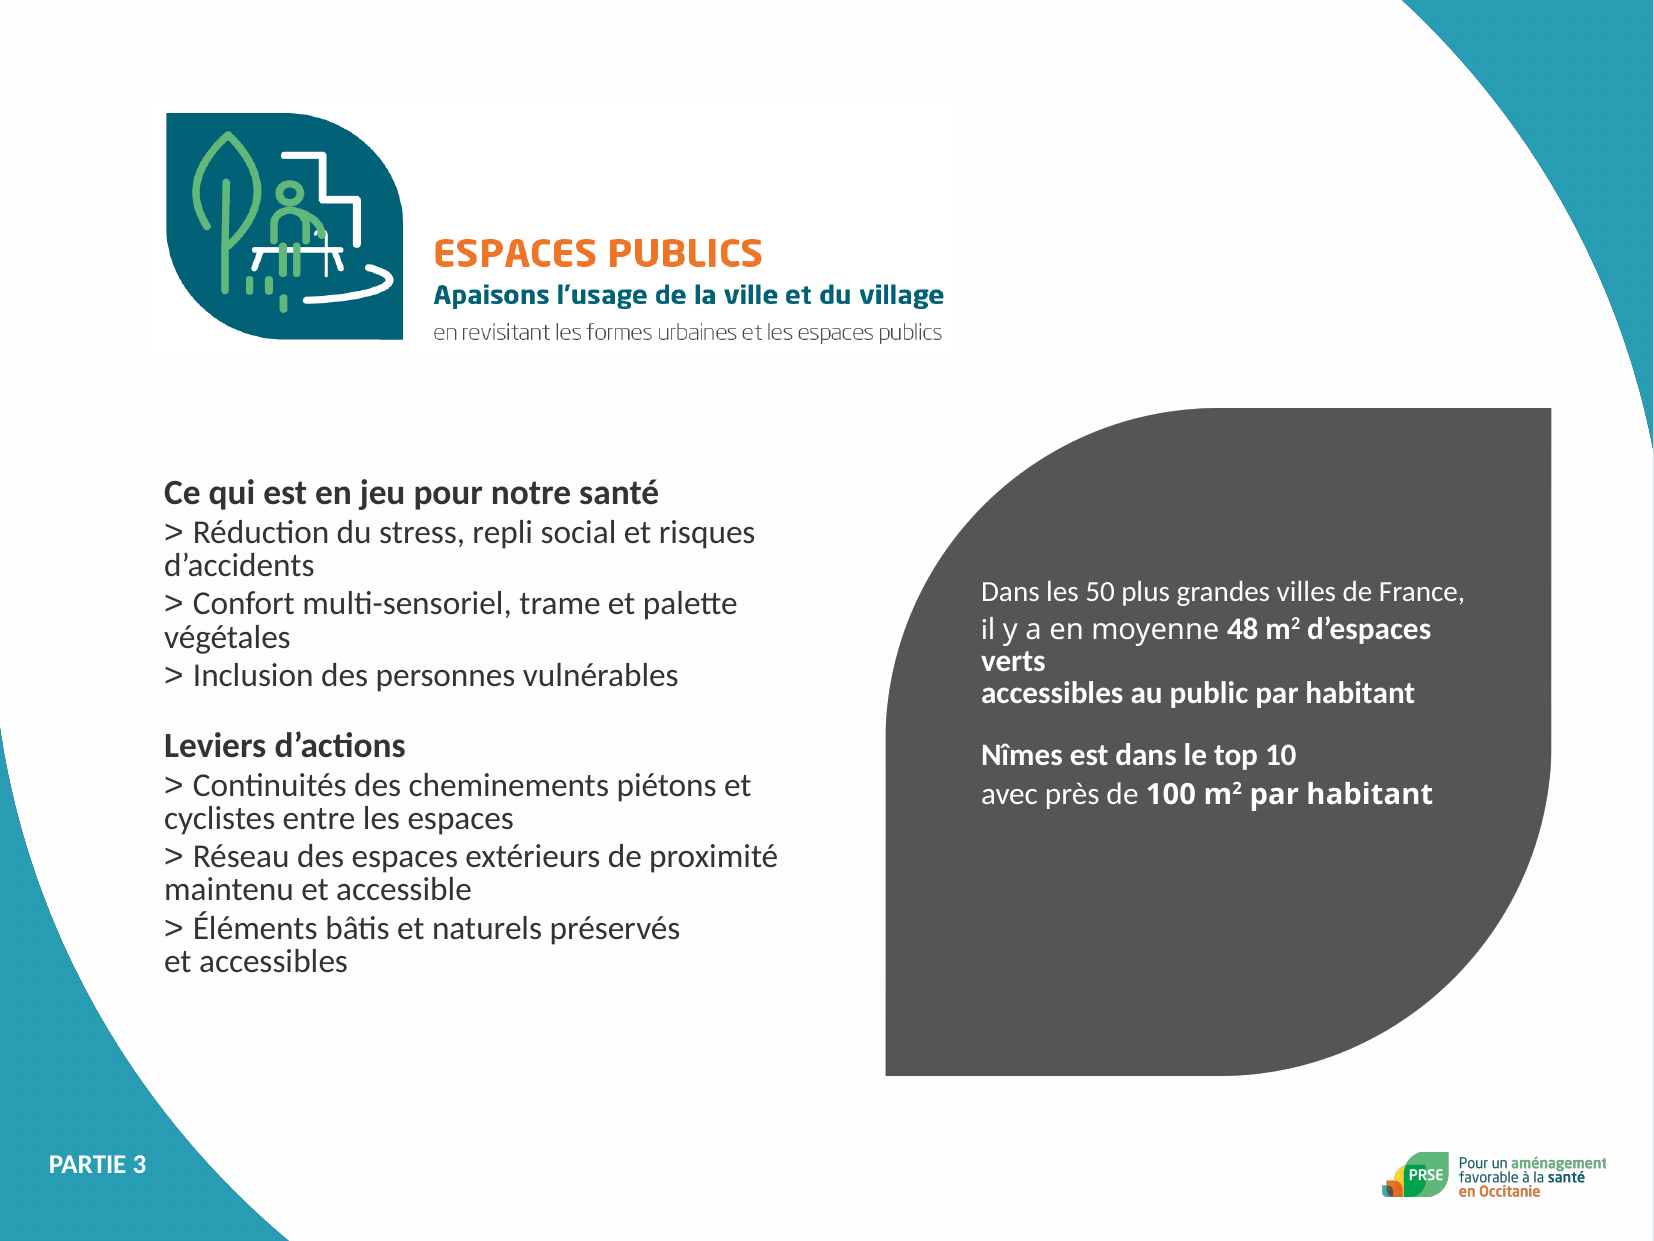

Ce qui est en jeu pour notre santé
> Réduction du stress, repli social et risques
d’accidents
> Confort multi-sensoriel, trame et palette
végétales
> Inclusion des personnes vulnérables
Leviers d’actions
> Continuités des cheminements piétons et
cyclistes entre les espaces
> Réseau des espaces extérieurs de proximité
maintenu et accessible
> Éléments bâtis et naturels préservés
et accessibles
Dans les 50 plus grandes villes de France,
il y a en moyenne 48 m2 d’espaces verts
accessibles au public par habitant
Nîmes est dans le top 10
avec près de 100 m2 par habitant
PARTIE 3